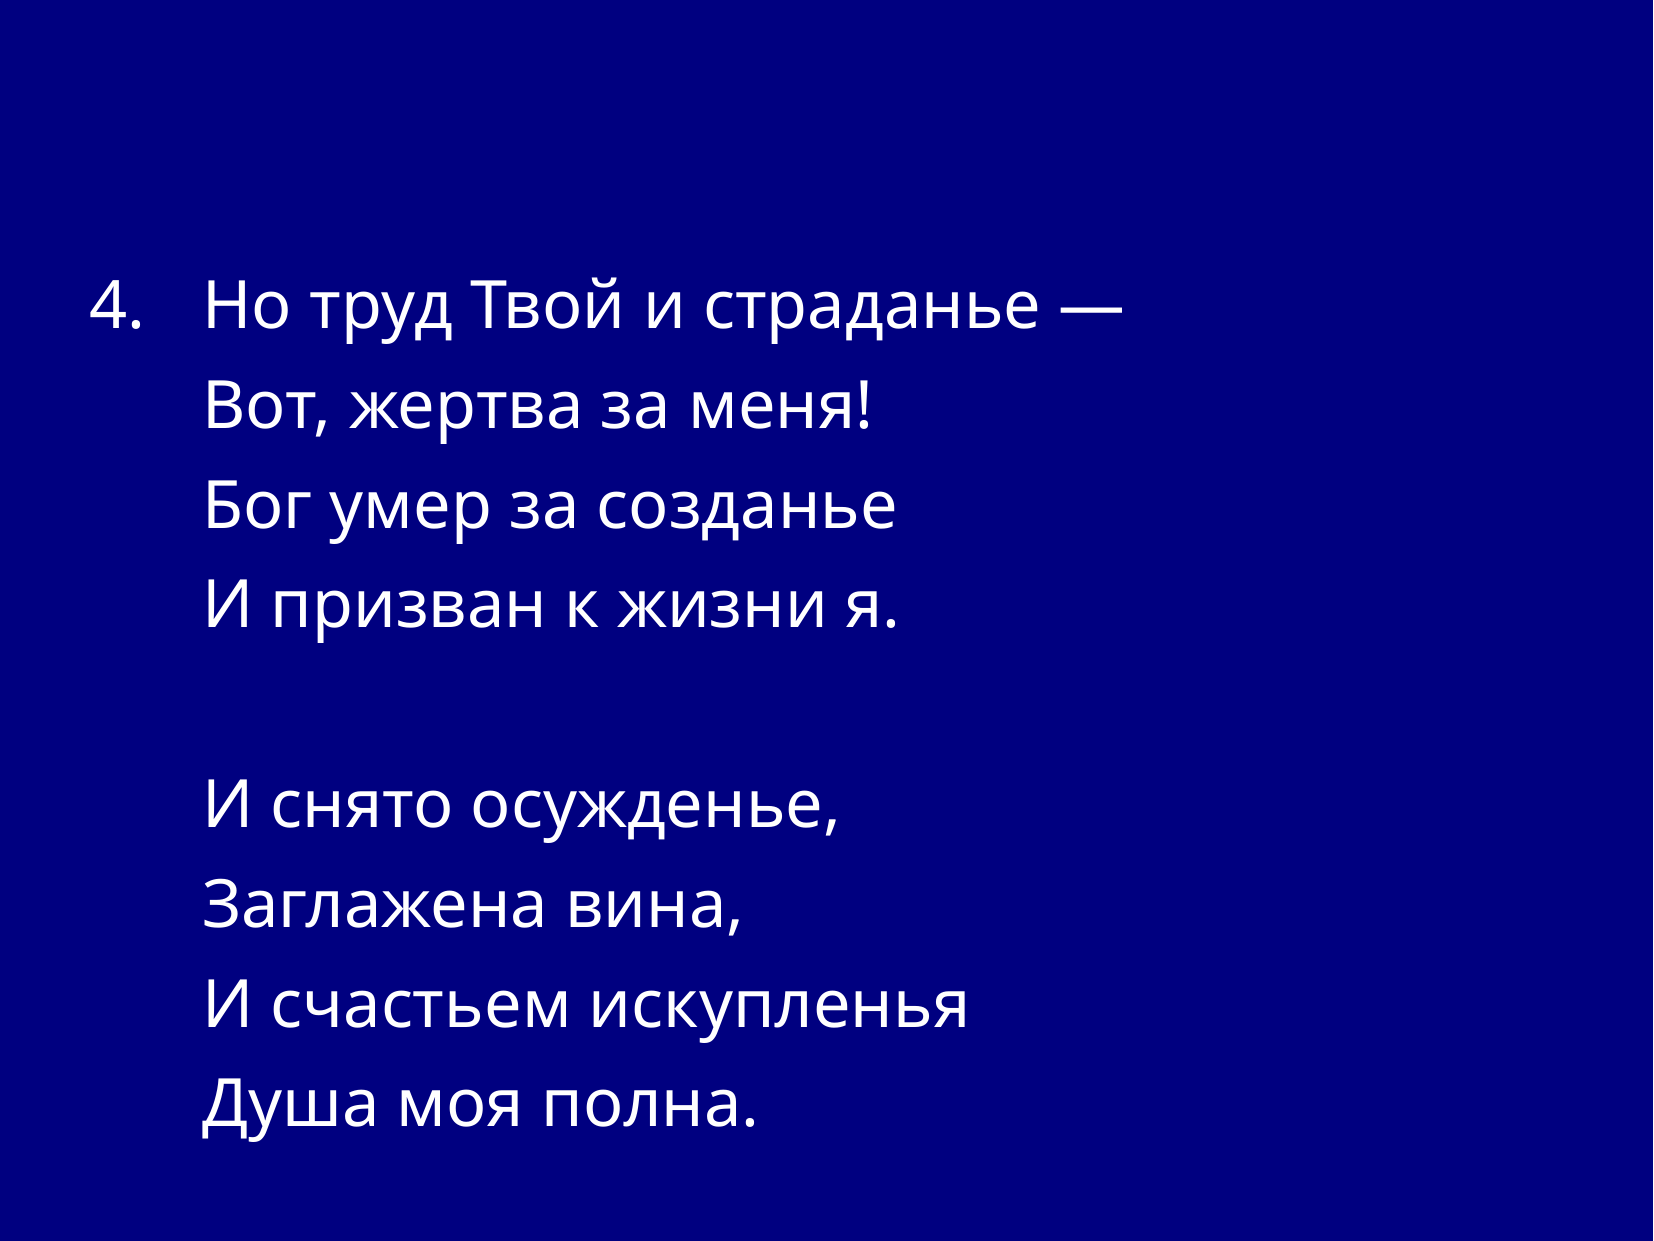

4.	Но труд Твой и страданье —
	Вот, жертва за меня!
	Бог умер за созданье
	И призван к жизни я.
	И снято осужденье,
	Заглажена вина,
	И счастьем искупленья
	Душа моя полна.